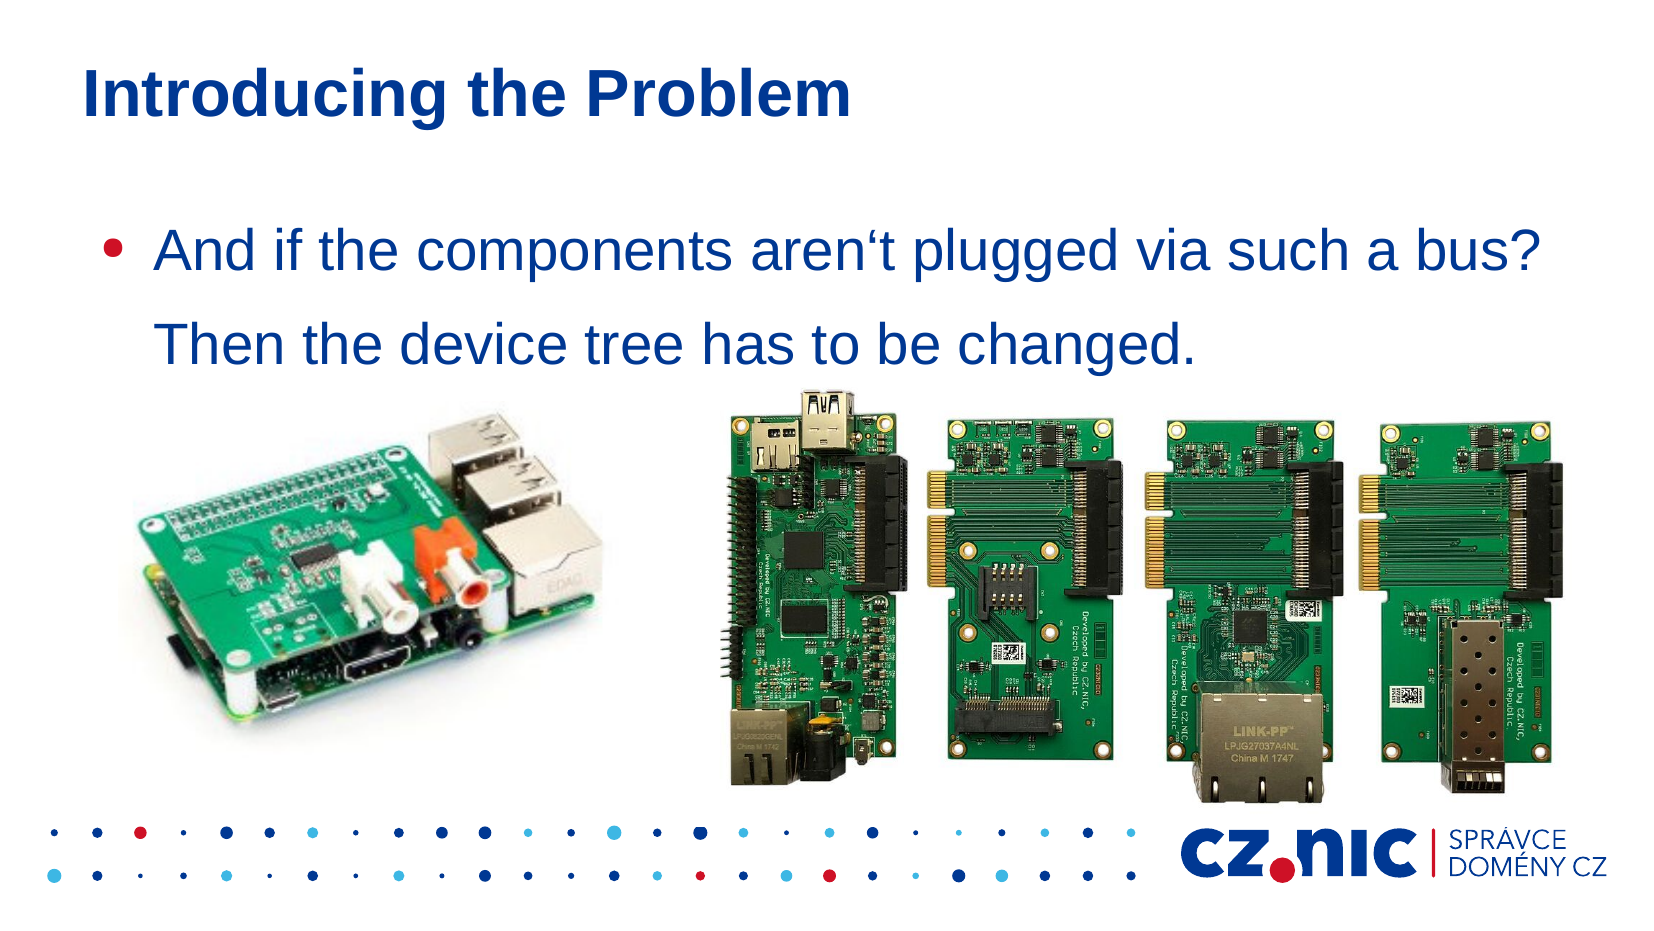

# Introducing the Problem
And if the components aren‘t plugged via such a bus?
Then the device tree has to be changed.